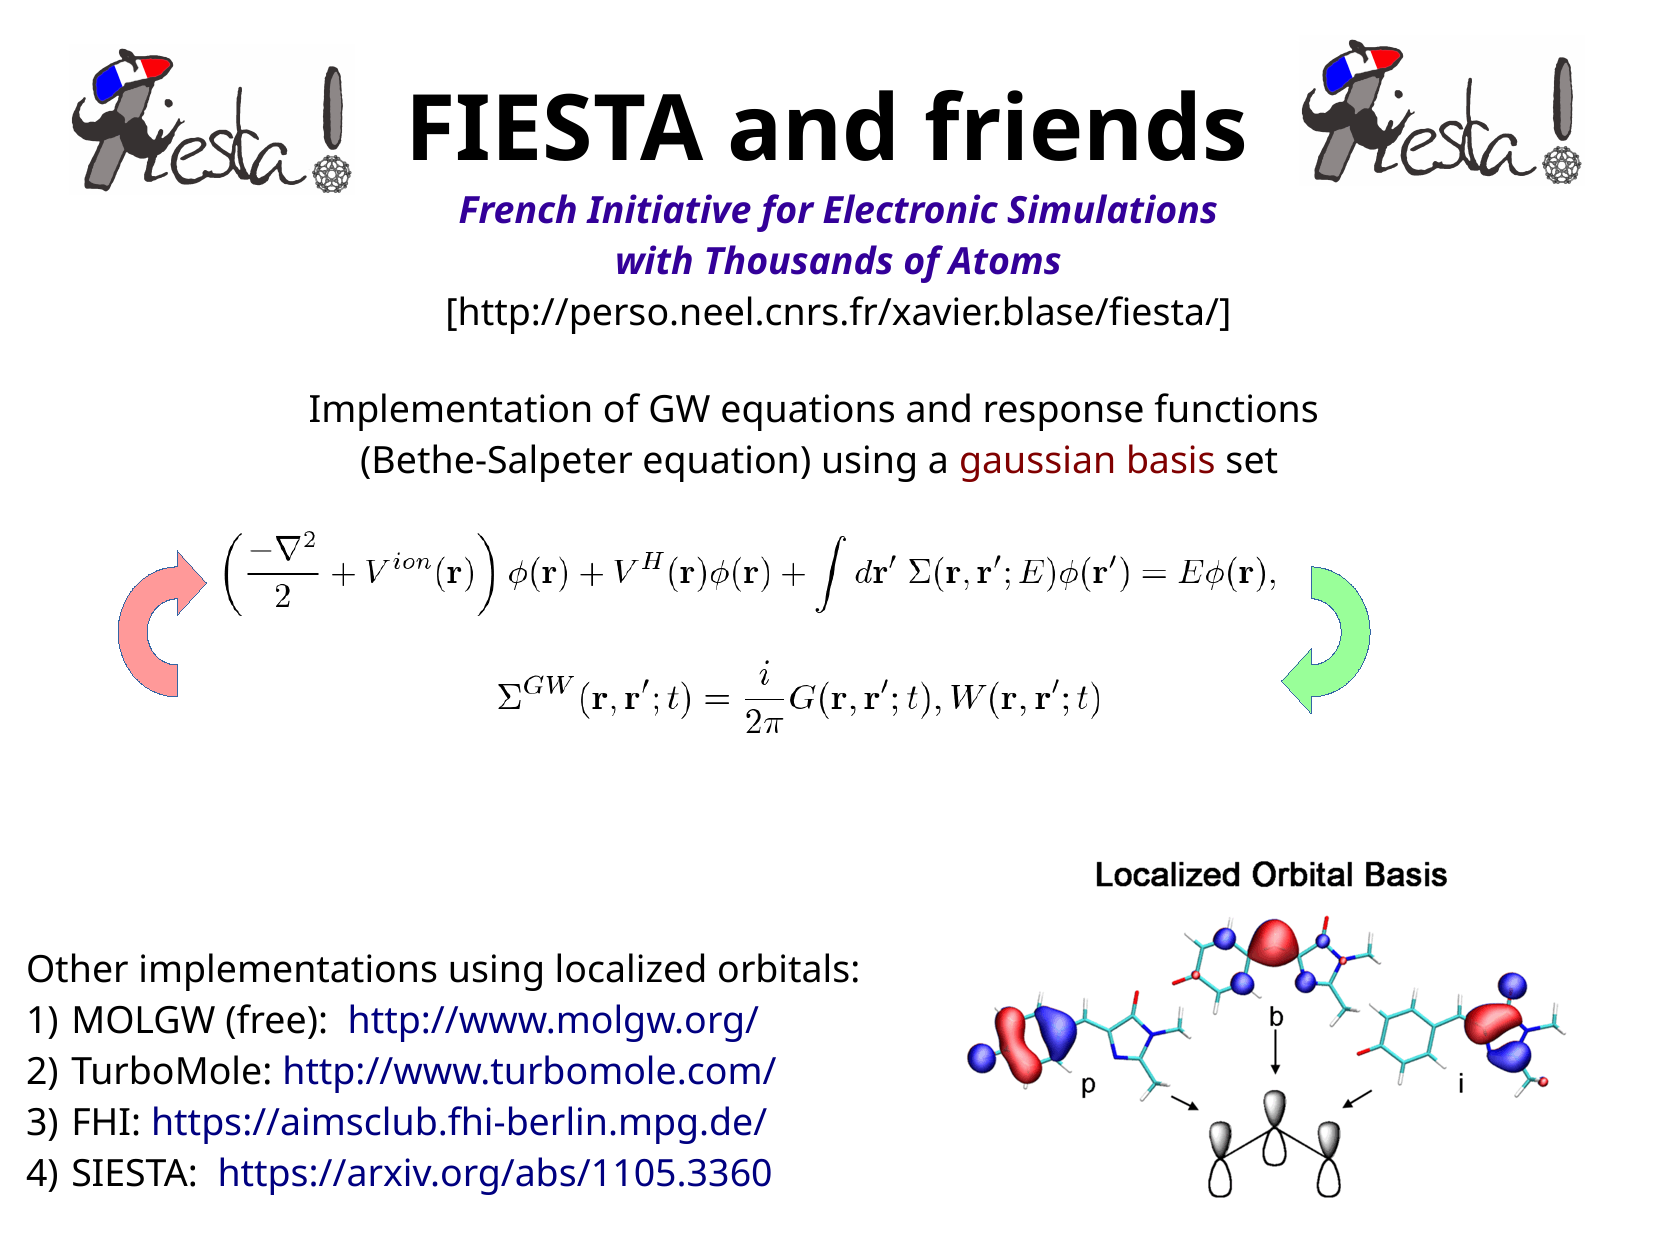

# FIESTA and friends
 French Initiative for Electronic Simulations
with Thousands of Atoms [http://perso.neel.cnrs.fr/xavier.blase/fiesta/]
Implementation of GW equations and response functions
(Bethe-Salpeter equation) using a gaussian basis set
Other implementations using localized orbitals:
 MOLGW (free): http://www.molgw.org/
 TurboMole: http://www.turbomole.com/
 FHI: https://aimsclub.fhi-berlin.mpg.de/
 SIESTA: https://arxiv.org/abs/1105.3360